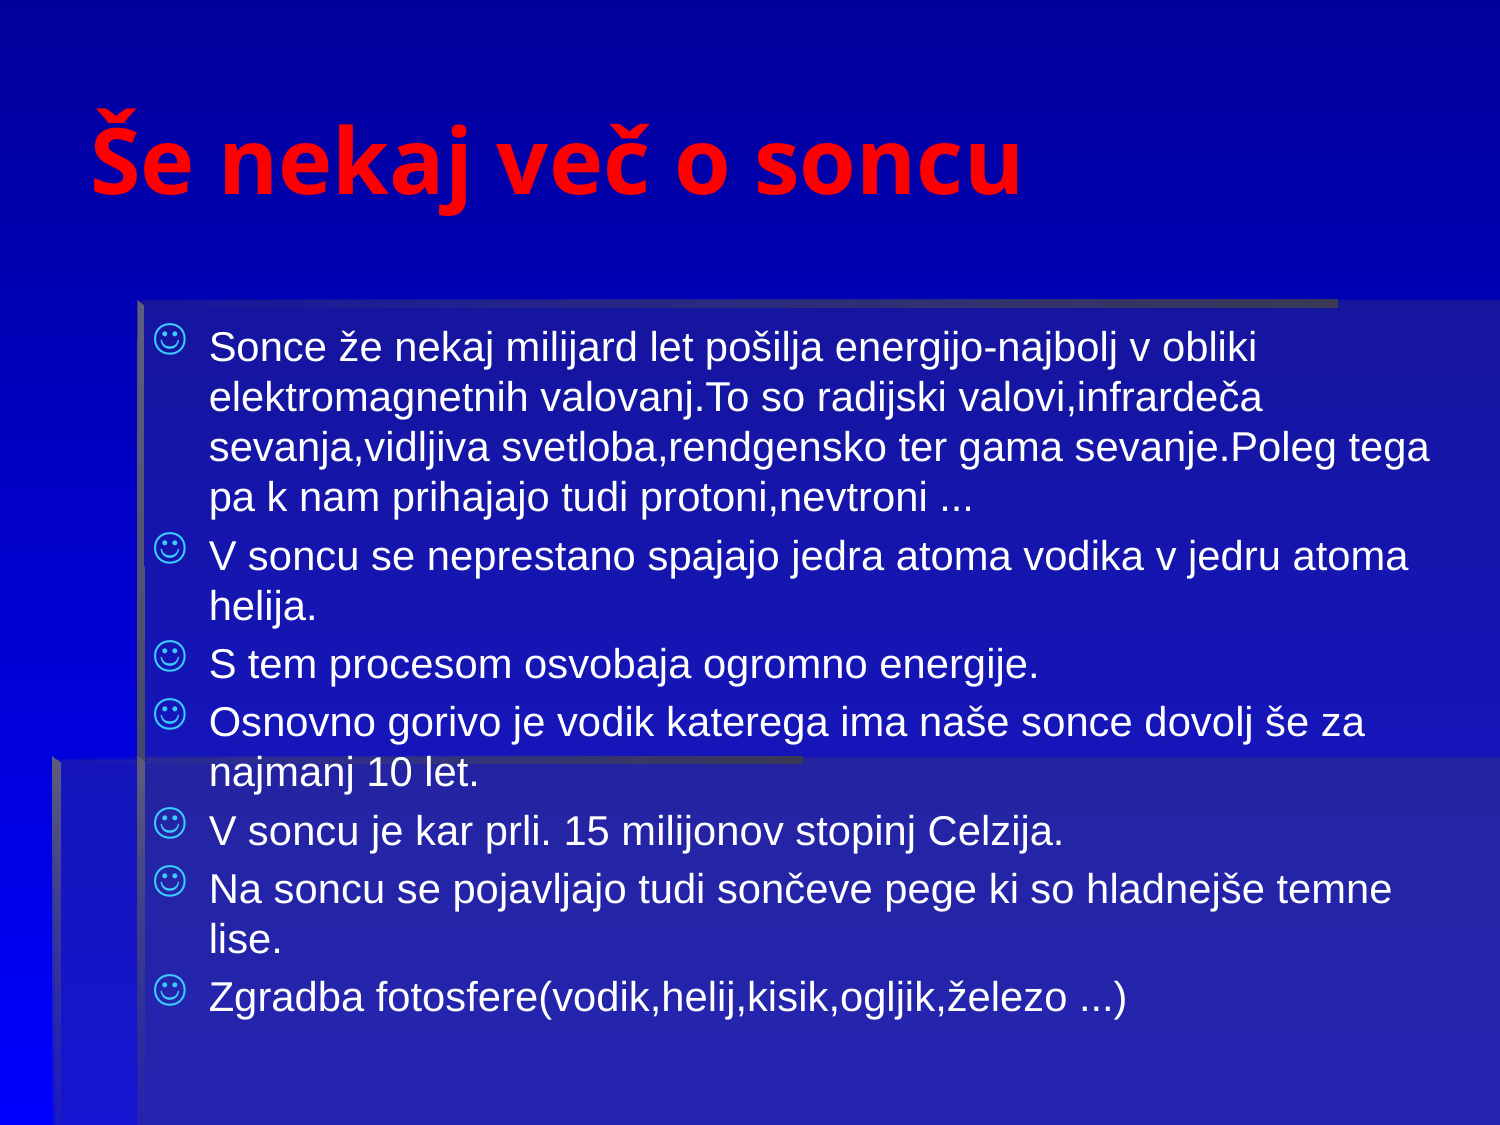

# Še nekaj več o soncu
Sonce že nekaj milijard let pošilja energijo-najbolj v obliki elektromagnetnih valovanj.To so radijski valovi,infrardeča sevanja,vidljiva svetloba,rendgensko ter gama sevanje.Poleg tega pa k nam prihajajo tudi protoni,nevtroni ...
V soncu se neprestano spajajo jedra atoma vodika v jedru atoma helija.
S tem procesom osvobaja ogromno energije.
Osnovno gorivo je vodik katerega ima naše sonce dovolj še za najmanj 10 let.
V soncu je kar prli. 15 milijonov stopinj Celzija.
Na soncu se pojavljajo tudi sončeve pege ki so hladnejše temne lise.
Zgradba fotosfere(vodik,helij,kisik,ogljik,železo ...)